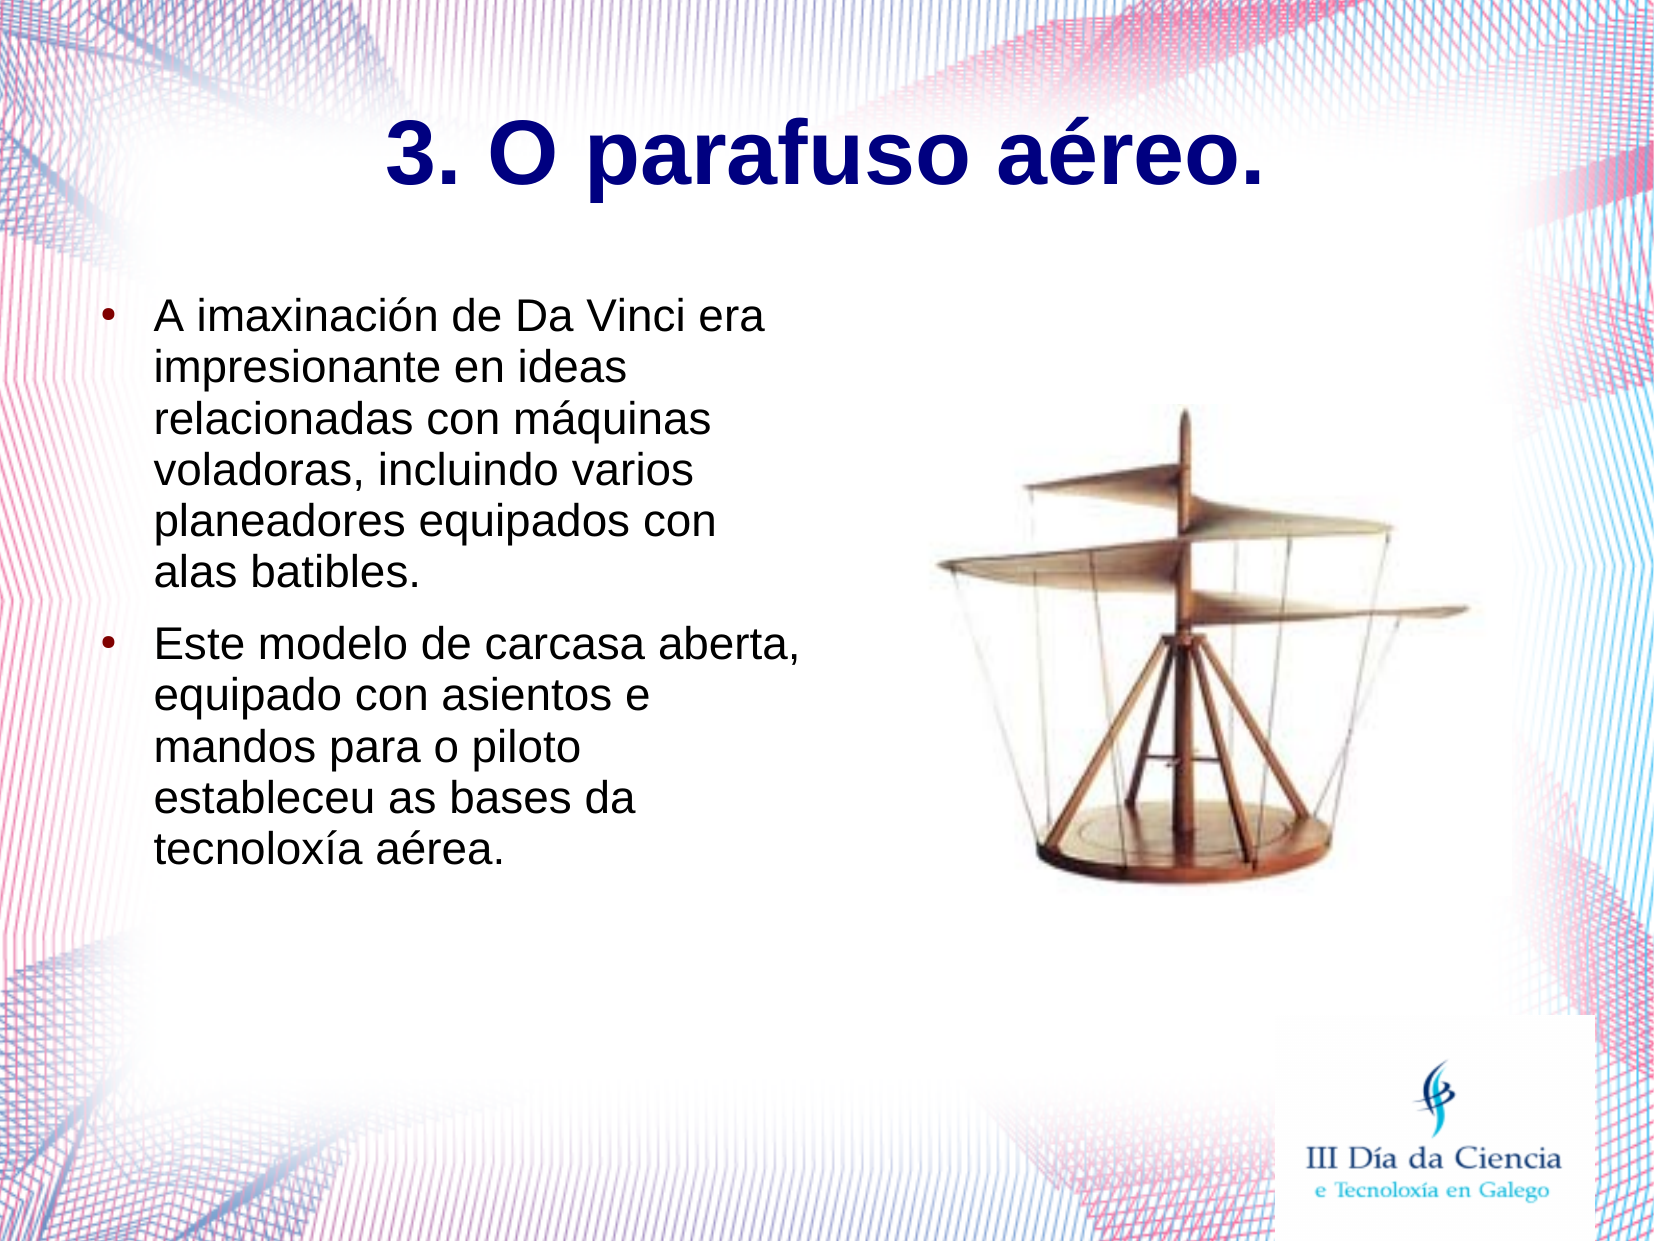

# 3. O parafuso aéreo.
A imaxinación de Da Vinci era impresionante en ideas relacionadas con máquinas voladoras, incluindo varios planeadores equipados con alas batibles.
Este modelo de carcasa aberta, equipado con asientos e mandos para o piloto estableceu as bases da tecnoloxía aérea.